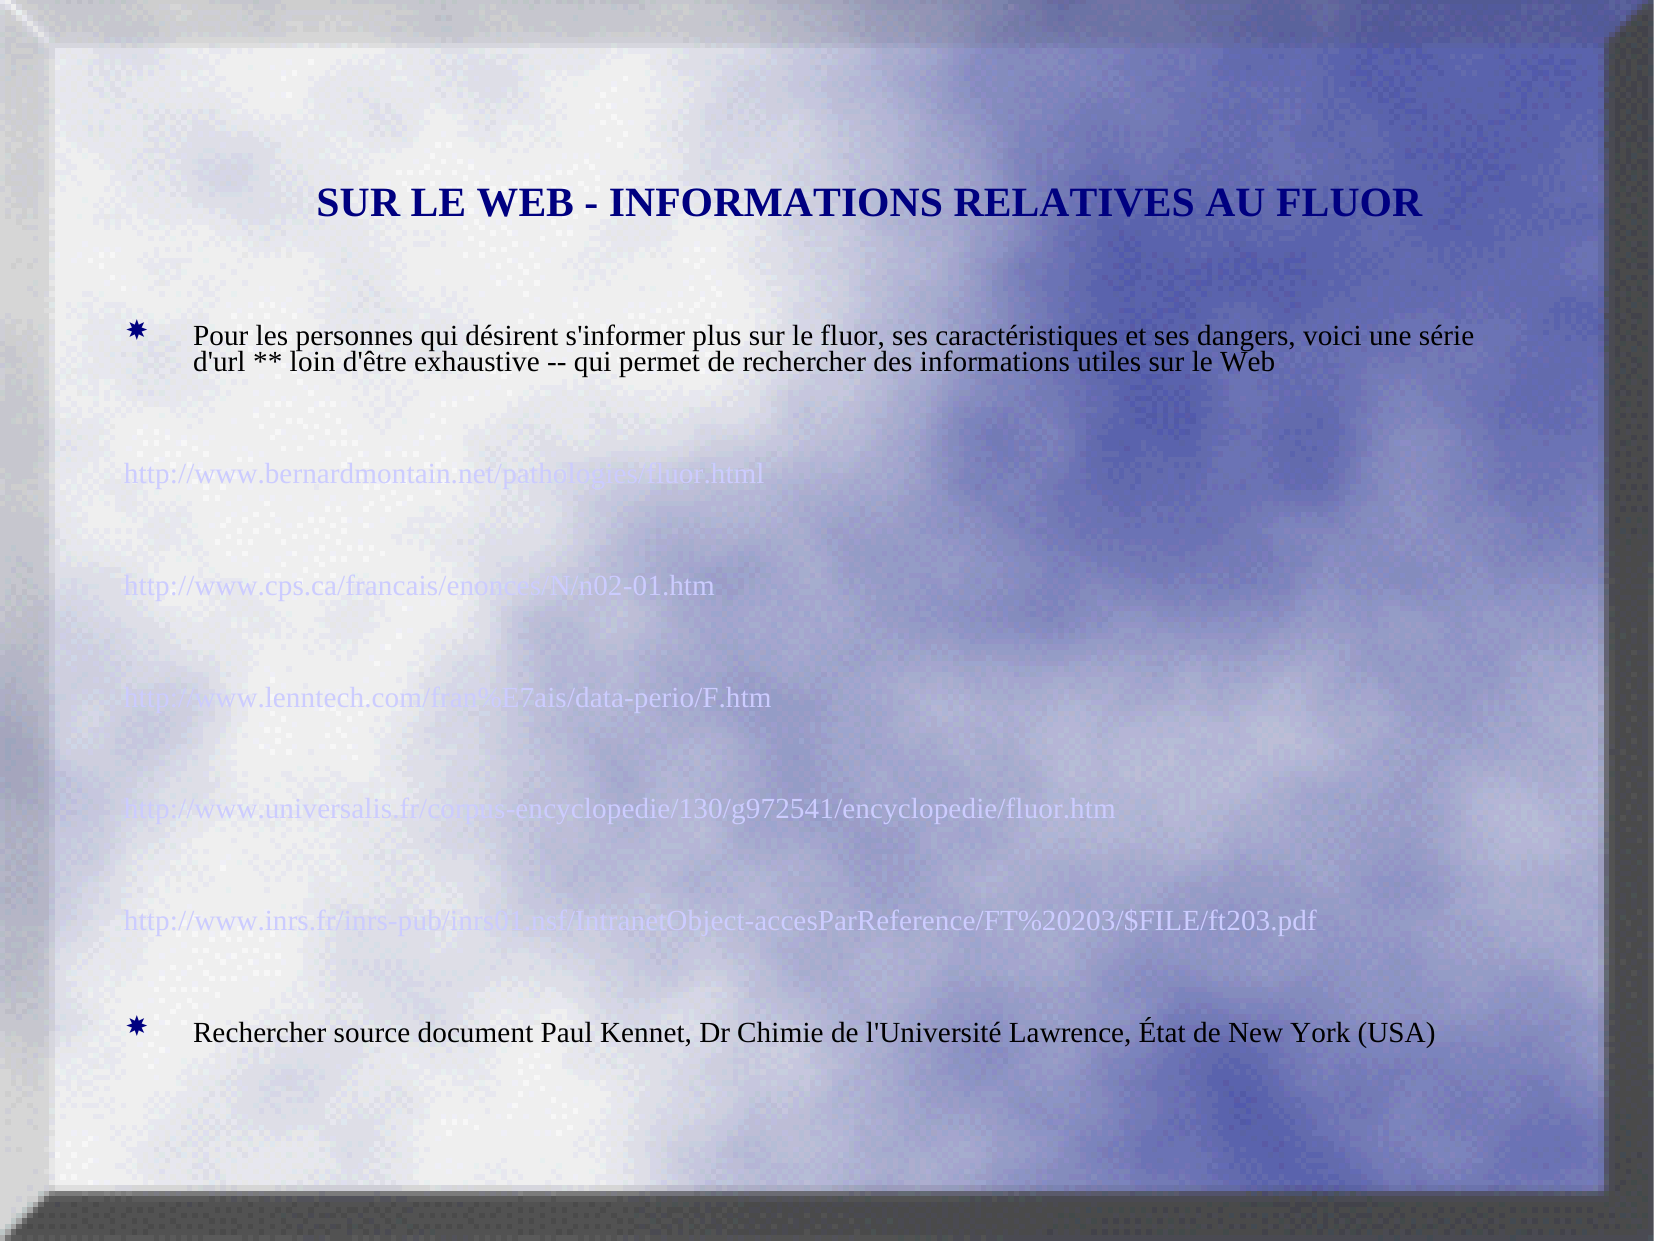

# SUR LE WEB - INFORMATIONS RELATIVES AU FLUOR
Pour les personnes qui désirent s'informer plus sur le fluor, ses caractéristiques et ses dangers, voici une série d'url ** loin d'être exhaustive -- qui permet de rechercher des informations utiles sur le Web
http://www.bernardmontain.net/pathologies/fluor.html
http://www.cps.ca/francais/enonces/N/n02-01.htm
http://www.lenntech.com/fran%E7ais/data-perio/F.htm
http://www.universalis.fr/corpus-encyclopedie/130/g972541/encyclopedie/fluor.htm
http://www.inrs.fr/inrs-pub/inrs01.nsf/IntranetObject-accesParReference/FT%20203/$FILE/ft203.pdf
Rechercher source document Paul Kennet, Dr Chimie de l'Université Lawrence, État de New York (USA)